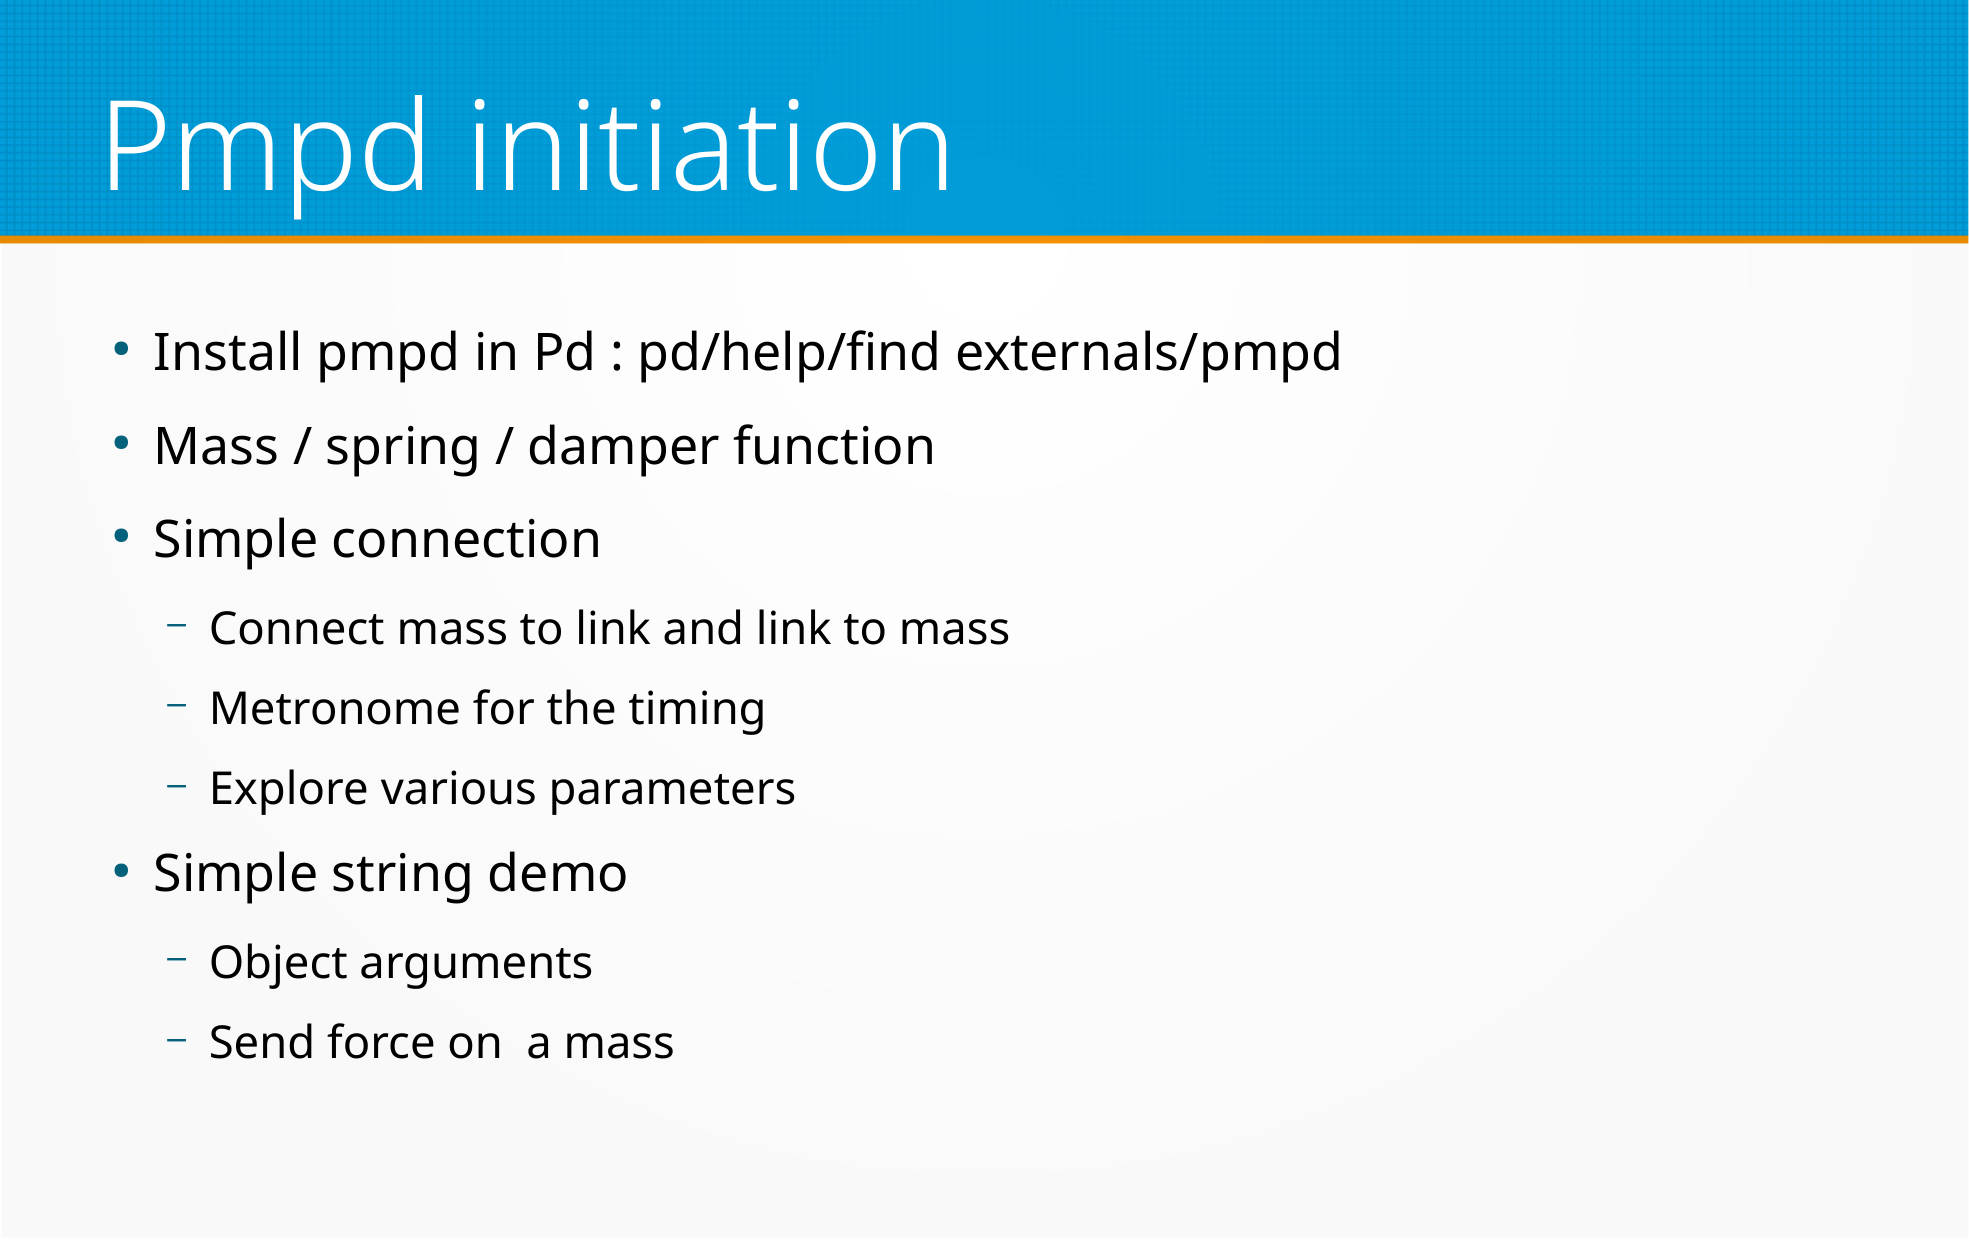

# Pmpd initiation
Install pmpd in Pd : pd/help/find externals/pmpd
Mass / spring / damper function
Simple connection
Connect mass to link and link to mass
Metronome for the timing
Explore various parameters
Simple string demo
Object arguments
Send force on a mass